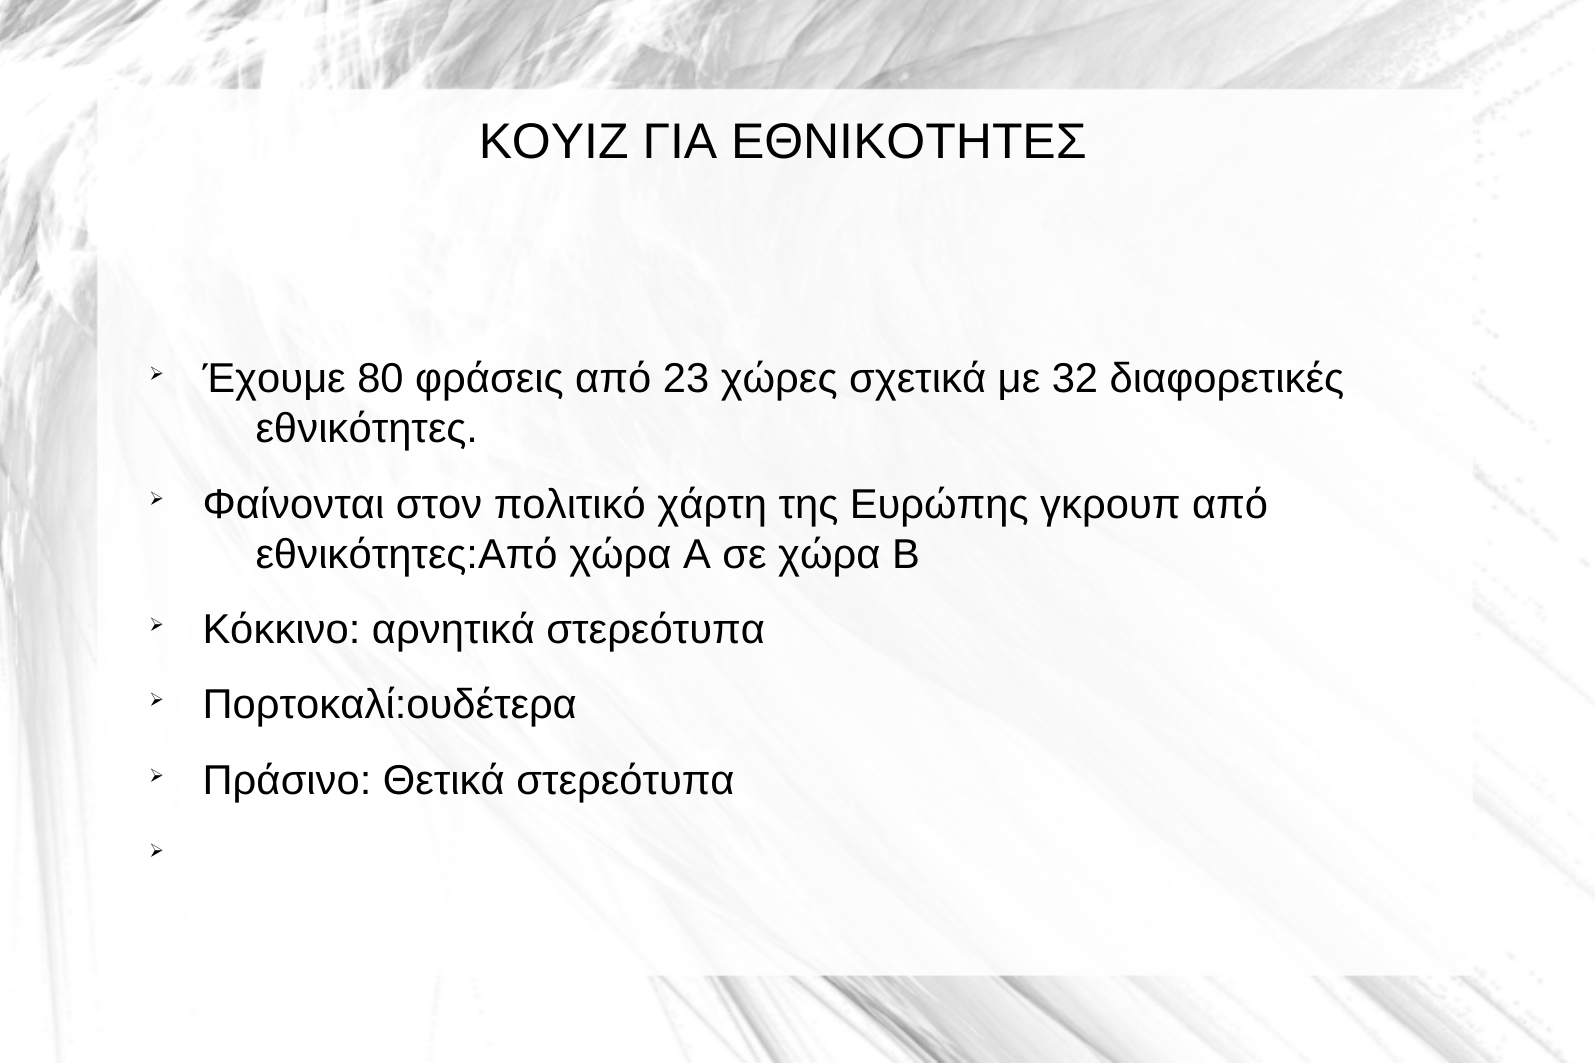

# ΚΟΥΙΖ ΓΙΑ ΕΘΝΙΚΟΤΗΤΕΣ
Έχουμε 80 φράσεις από 23 χώρες σχετικά με 32 διαφορετικές εθνικότητες.
Φαίνονται στον πολιτικό χάρτη της Ευρώπης γκρουπ από εθνικότητες:Από χώρα Α σε χώρα Β
Κόκκινο: αρνητικά στερεότυπα
Πορτοκαλί:oυδέτερα
Πράσινο: Θετικά στερεότυπα